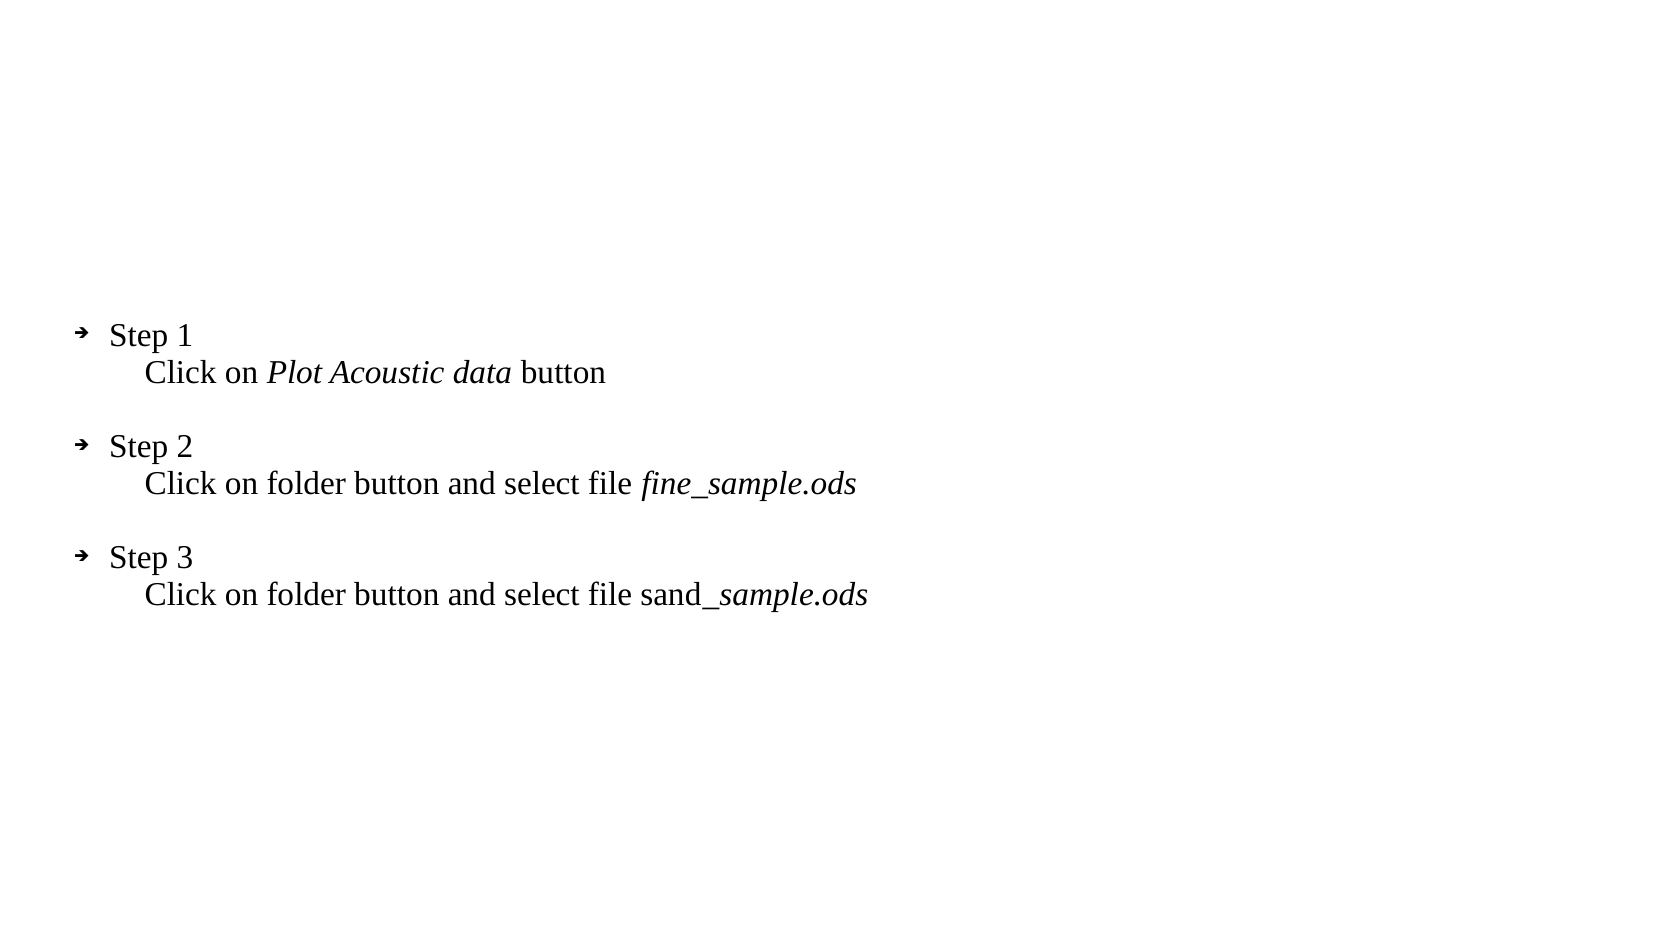

Step 1
Click on Plot Acoustic data button
Step 2
Click on folder button and select file fine_sample.ods
Step 3
Click on folder button and select file sand_sample.ods